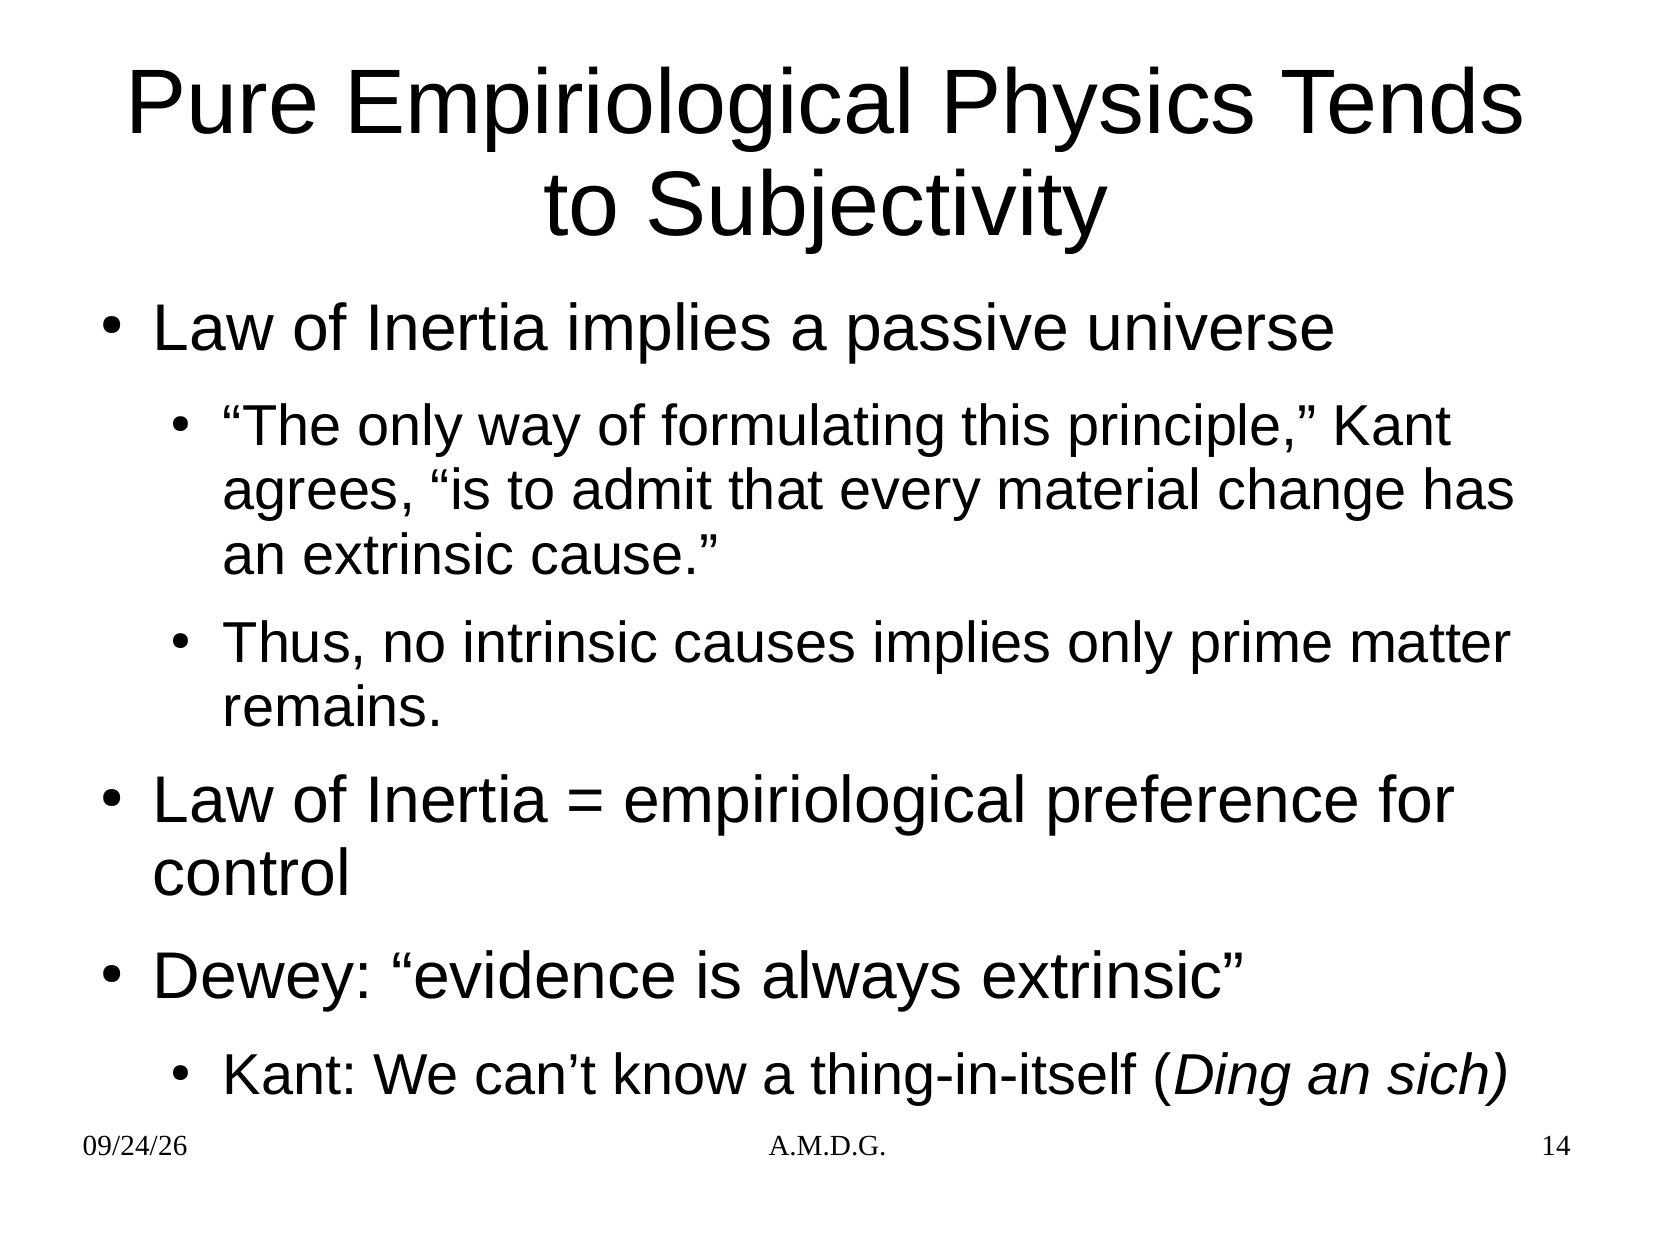

# Pure Empiriological Physics Tends to Subjectivity
Law of Inertia implies a passive universe
“The only way of formulating this principle,” Kant agrees, “is to admit that every material change has an extrinsic cause.”
Thus, no intrinsic causes implies only prime matter remains.
Law of Inertia = empiriological preference for control
Dewey: “evidence is always extrinsic”
Kant: We can’t know a thing-in-itself (Ding an sich)
`
A.M.D.G.
14